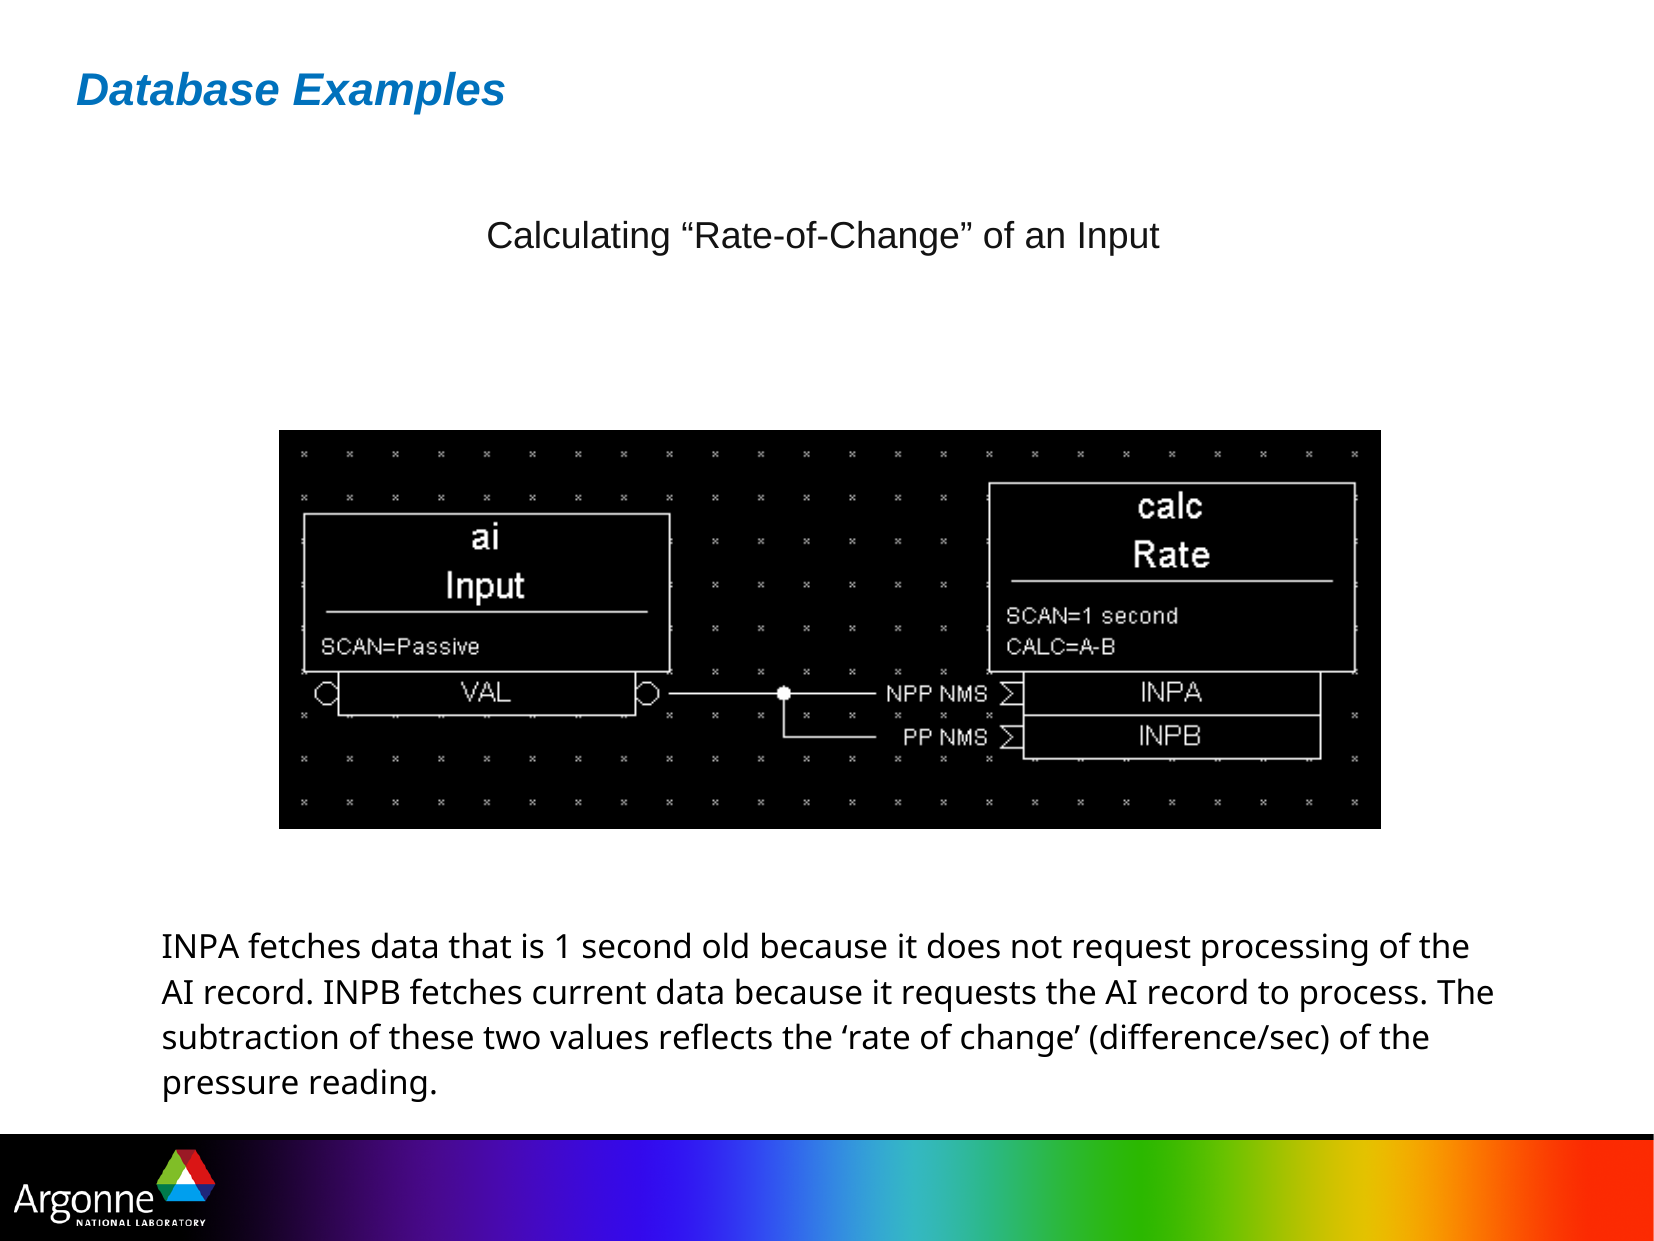

# Database Examples
Calculating “Rate-of-Change” of an Input
INPA fetches data that is 1 second old because it does not request processing of the AI record. INPB fetches current data because it requests the AI record to process. The subtraction of these two values reflects the ‘rate of change’ (difference/sec) of the pressure reading.